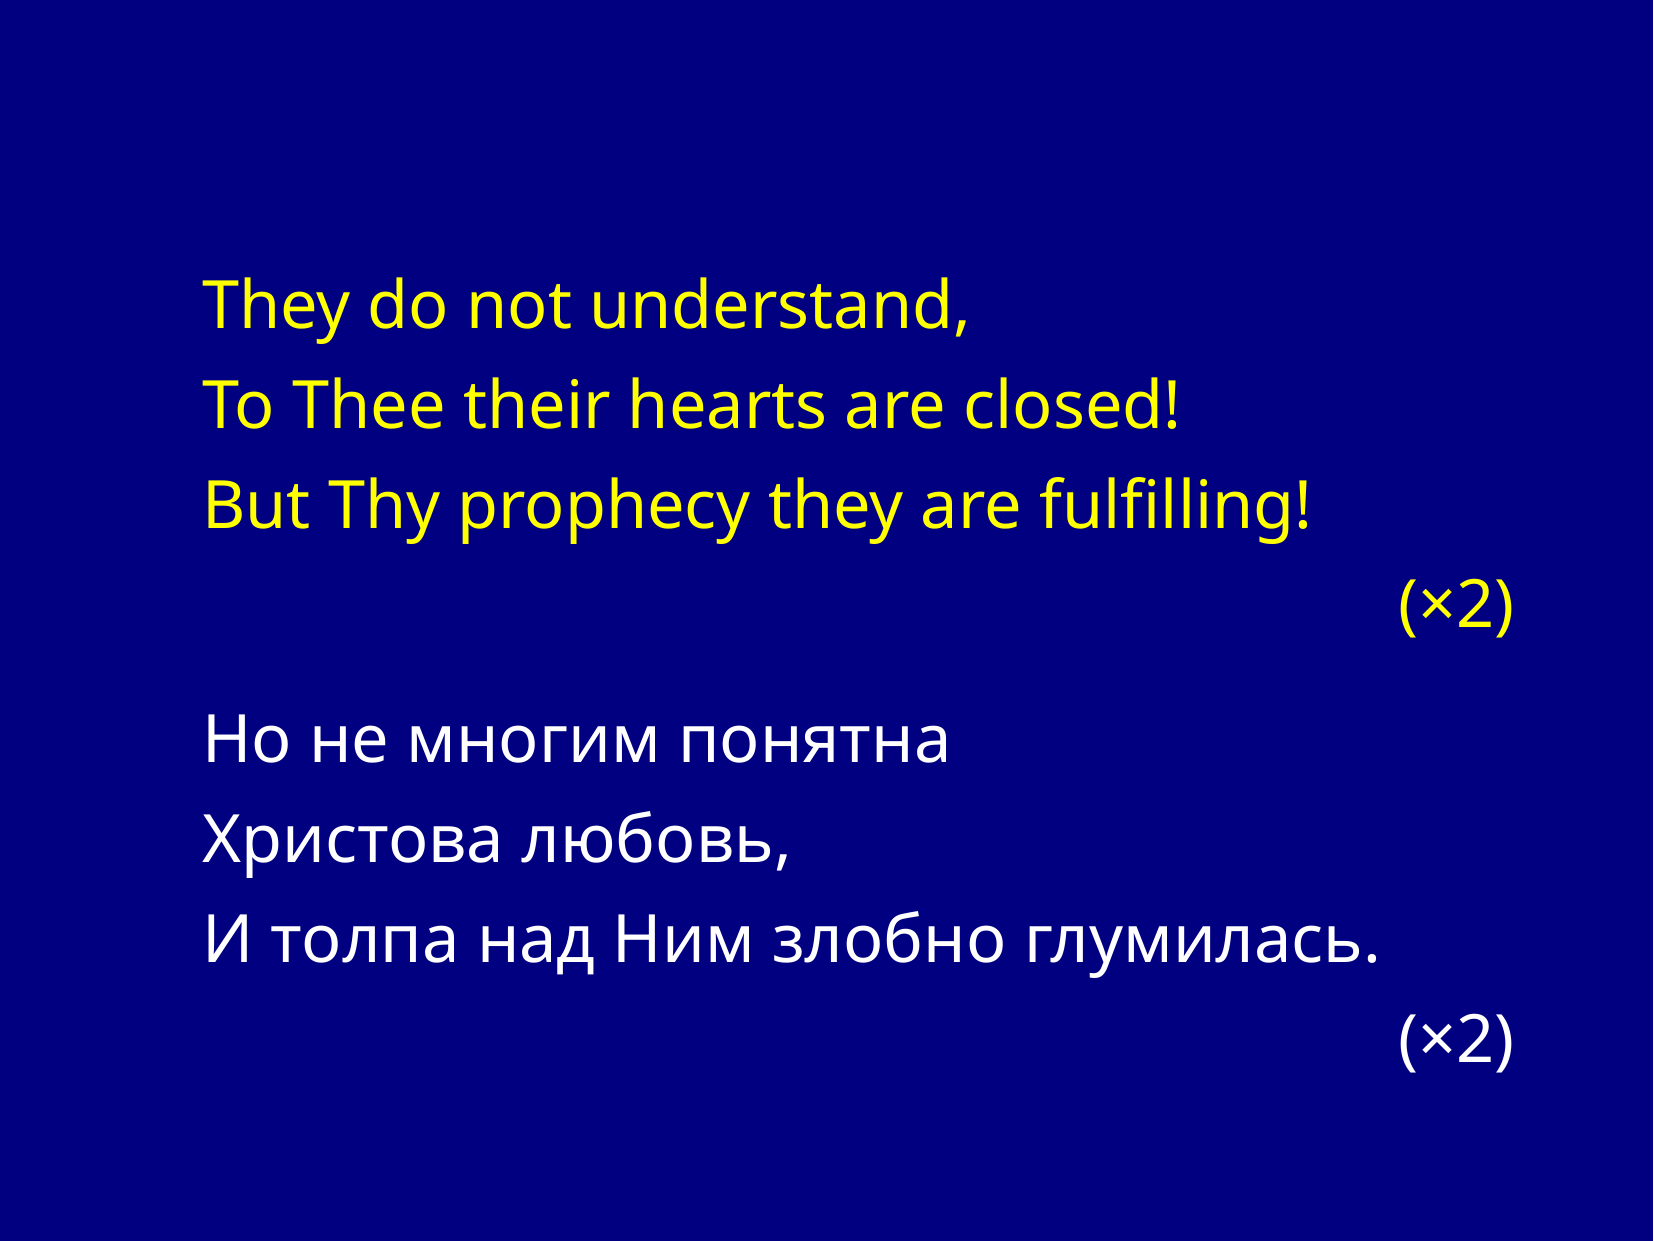

They do not understand,
	To Thee their hearts are closed!
	But Thy prophecy they are fulfilling!
			(×2)
	Но не многим понятна
	Христова любовь,
	И толпа над Ним злобно глумилась.
			(×2)